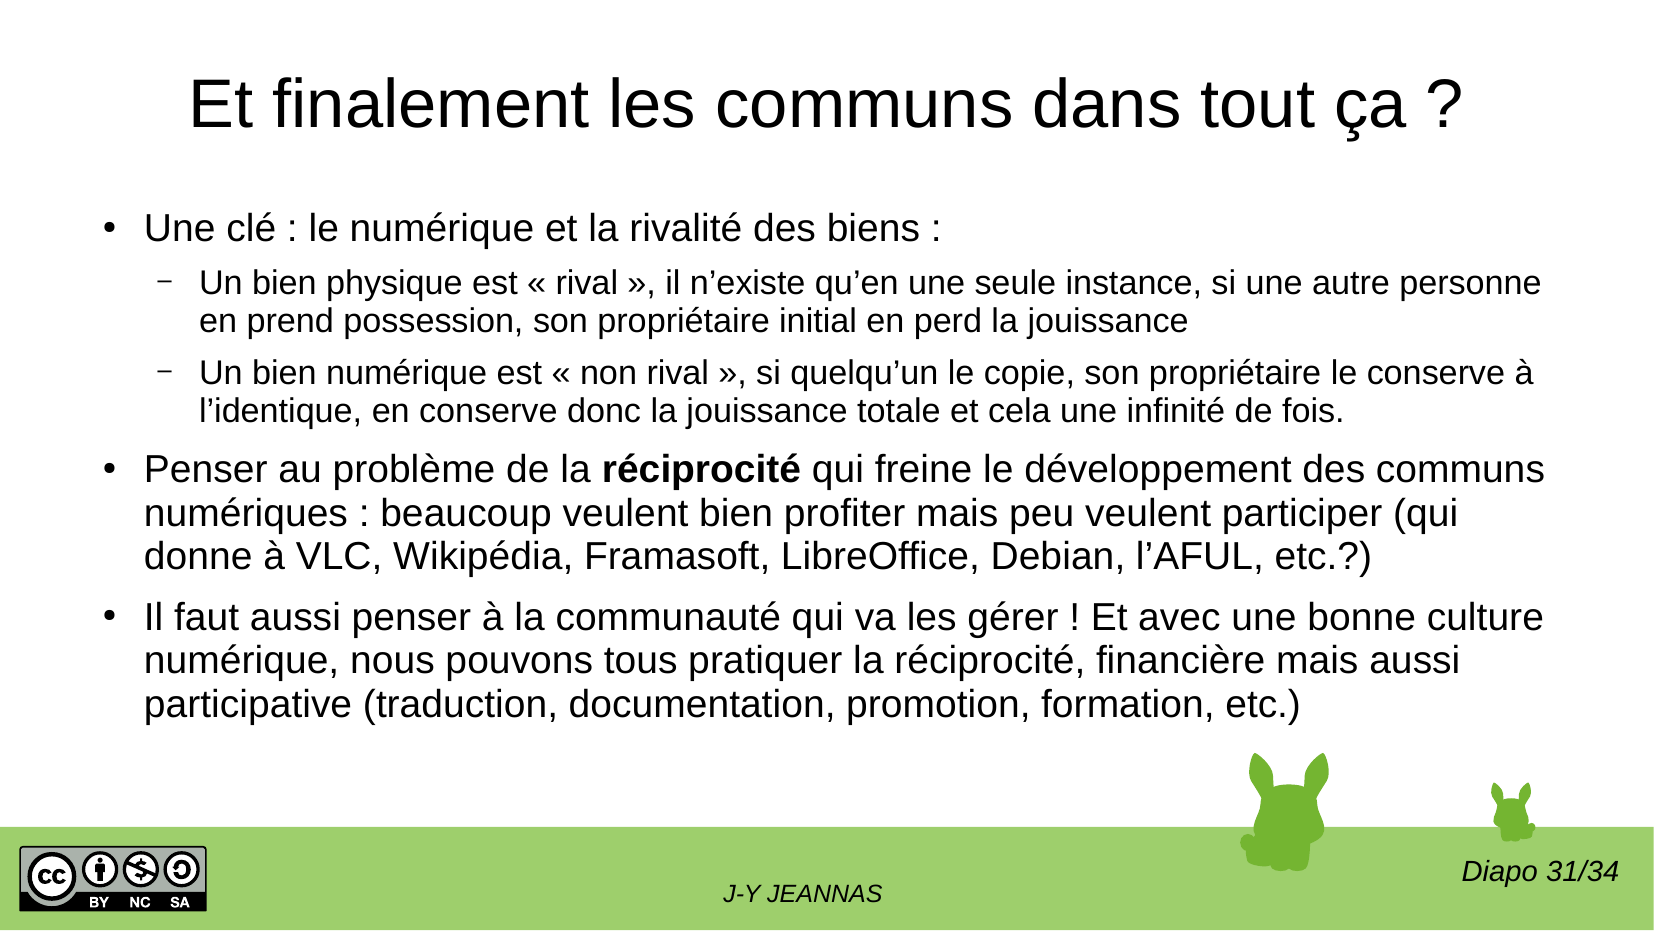

# Et finalement les communs dans tout ça ?
Une clé : le numérique et la rivalité des biens :
Un bien physique est « rival », il n’existe qu’en une seule instance, si une autre personne en prend possession, son propriétaire initial en perd la jouissance
Un bien numérique est « non rival », si quelqu’un le copie, son propriétaire le conserve à l’identique, en conserve donc la jouissance totale et cela une infinité de fois.
Penser au problème de la réciprocité qui freine le développement des communs numériques : beaucoup veulent bien profiter mais peu veulent participer (qui donne à VLC, Wikipédia, Framasoft, LibreOffice, Debian, l’AFUL, etc.?)
Il faut aussi penser à la communauté qui va les gérer ! Et avec une bonne culture numérique, nous pouvons tous pratiquer la réciprocité, financière mais aussi participative (traduction, documentation, promotion, formation, etc.)